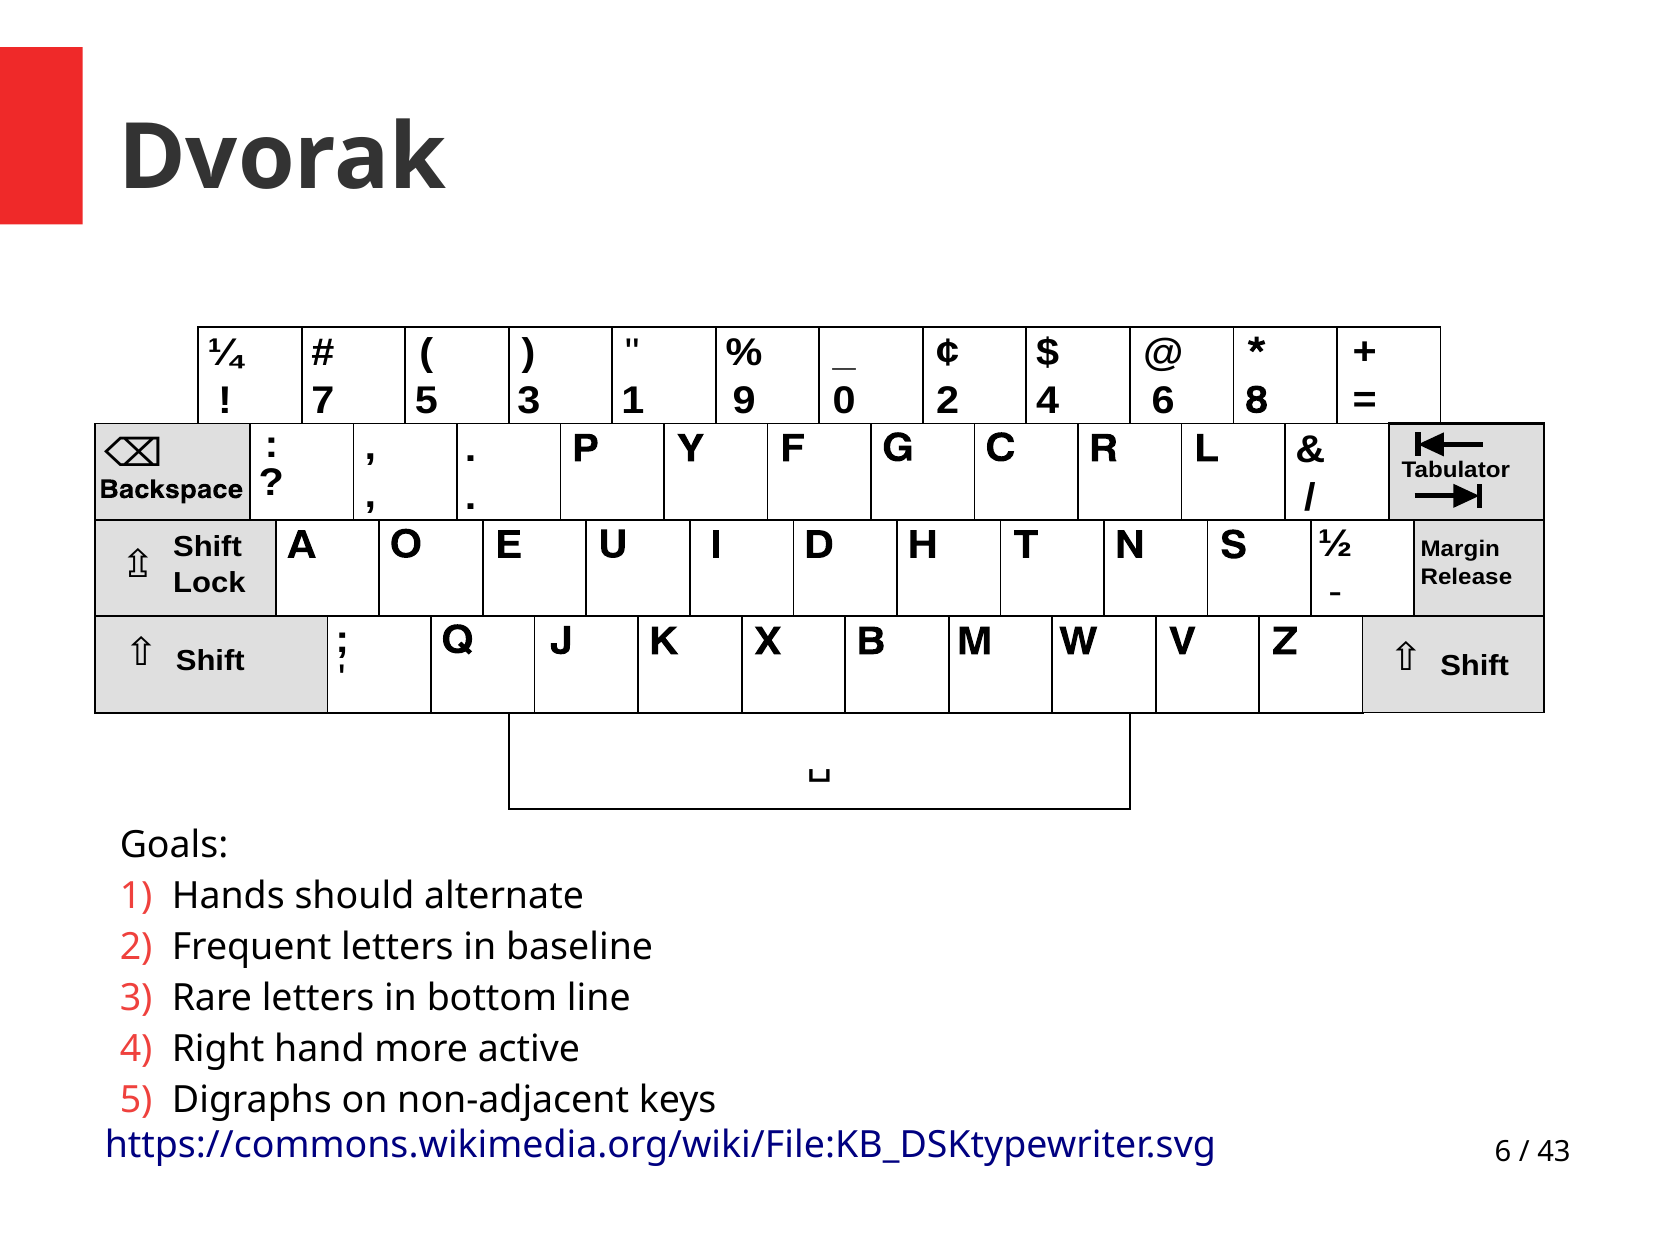

# Dvorak
Goals:
Hands should alternate
Frequent letters in baseline
Rare letters in bottom line
Right hand more active
Digraphs on non-adjacent keys
https://commons.wikimedia.org/wiki/File:KB_DSKtypewriter.svg
6